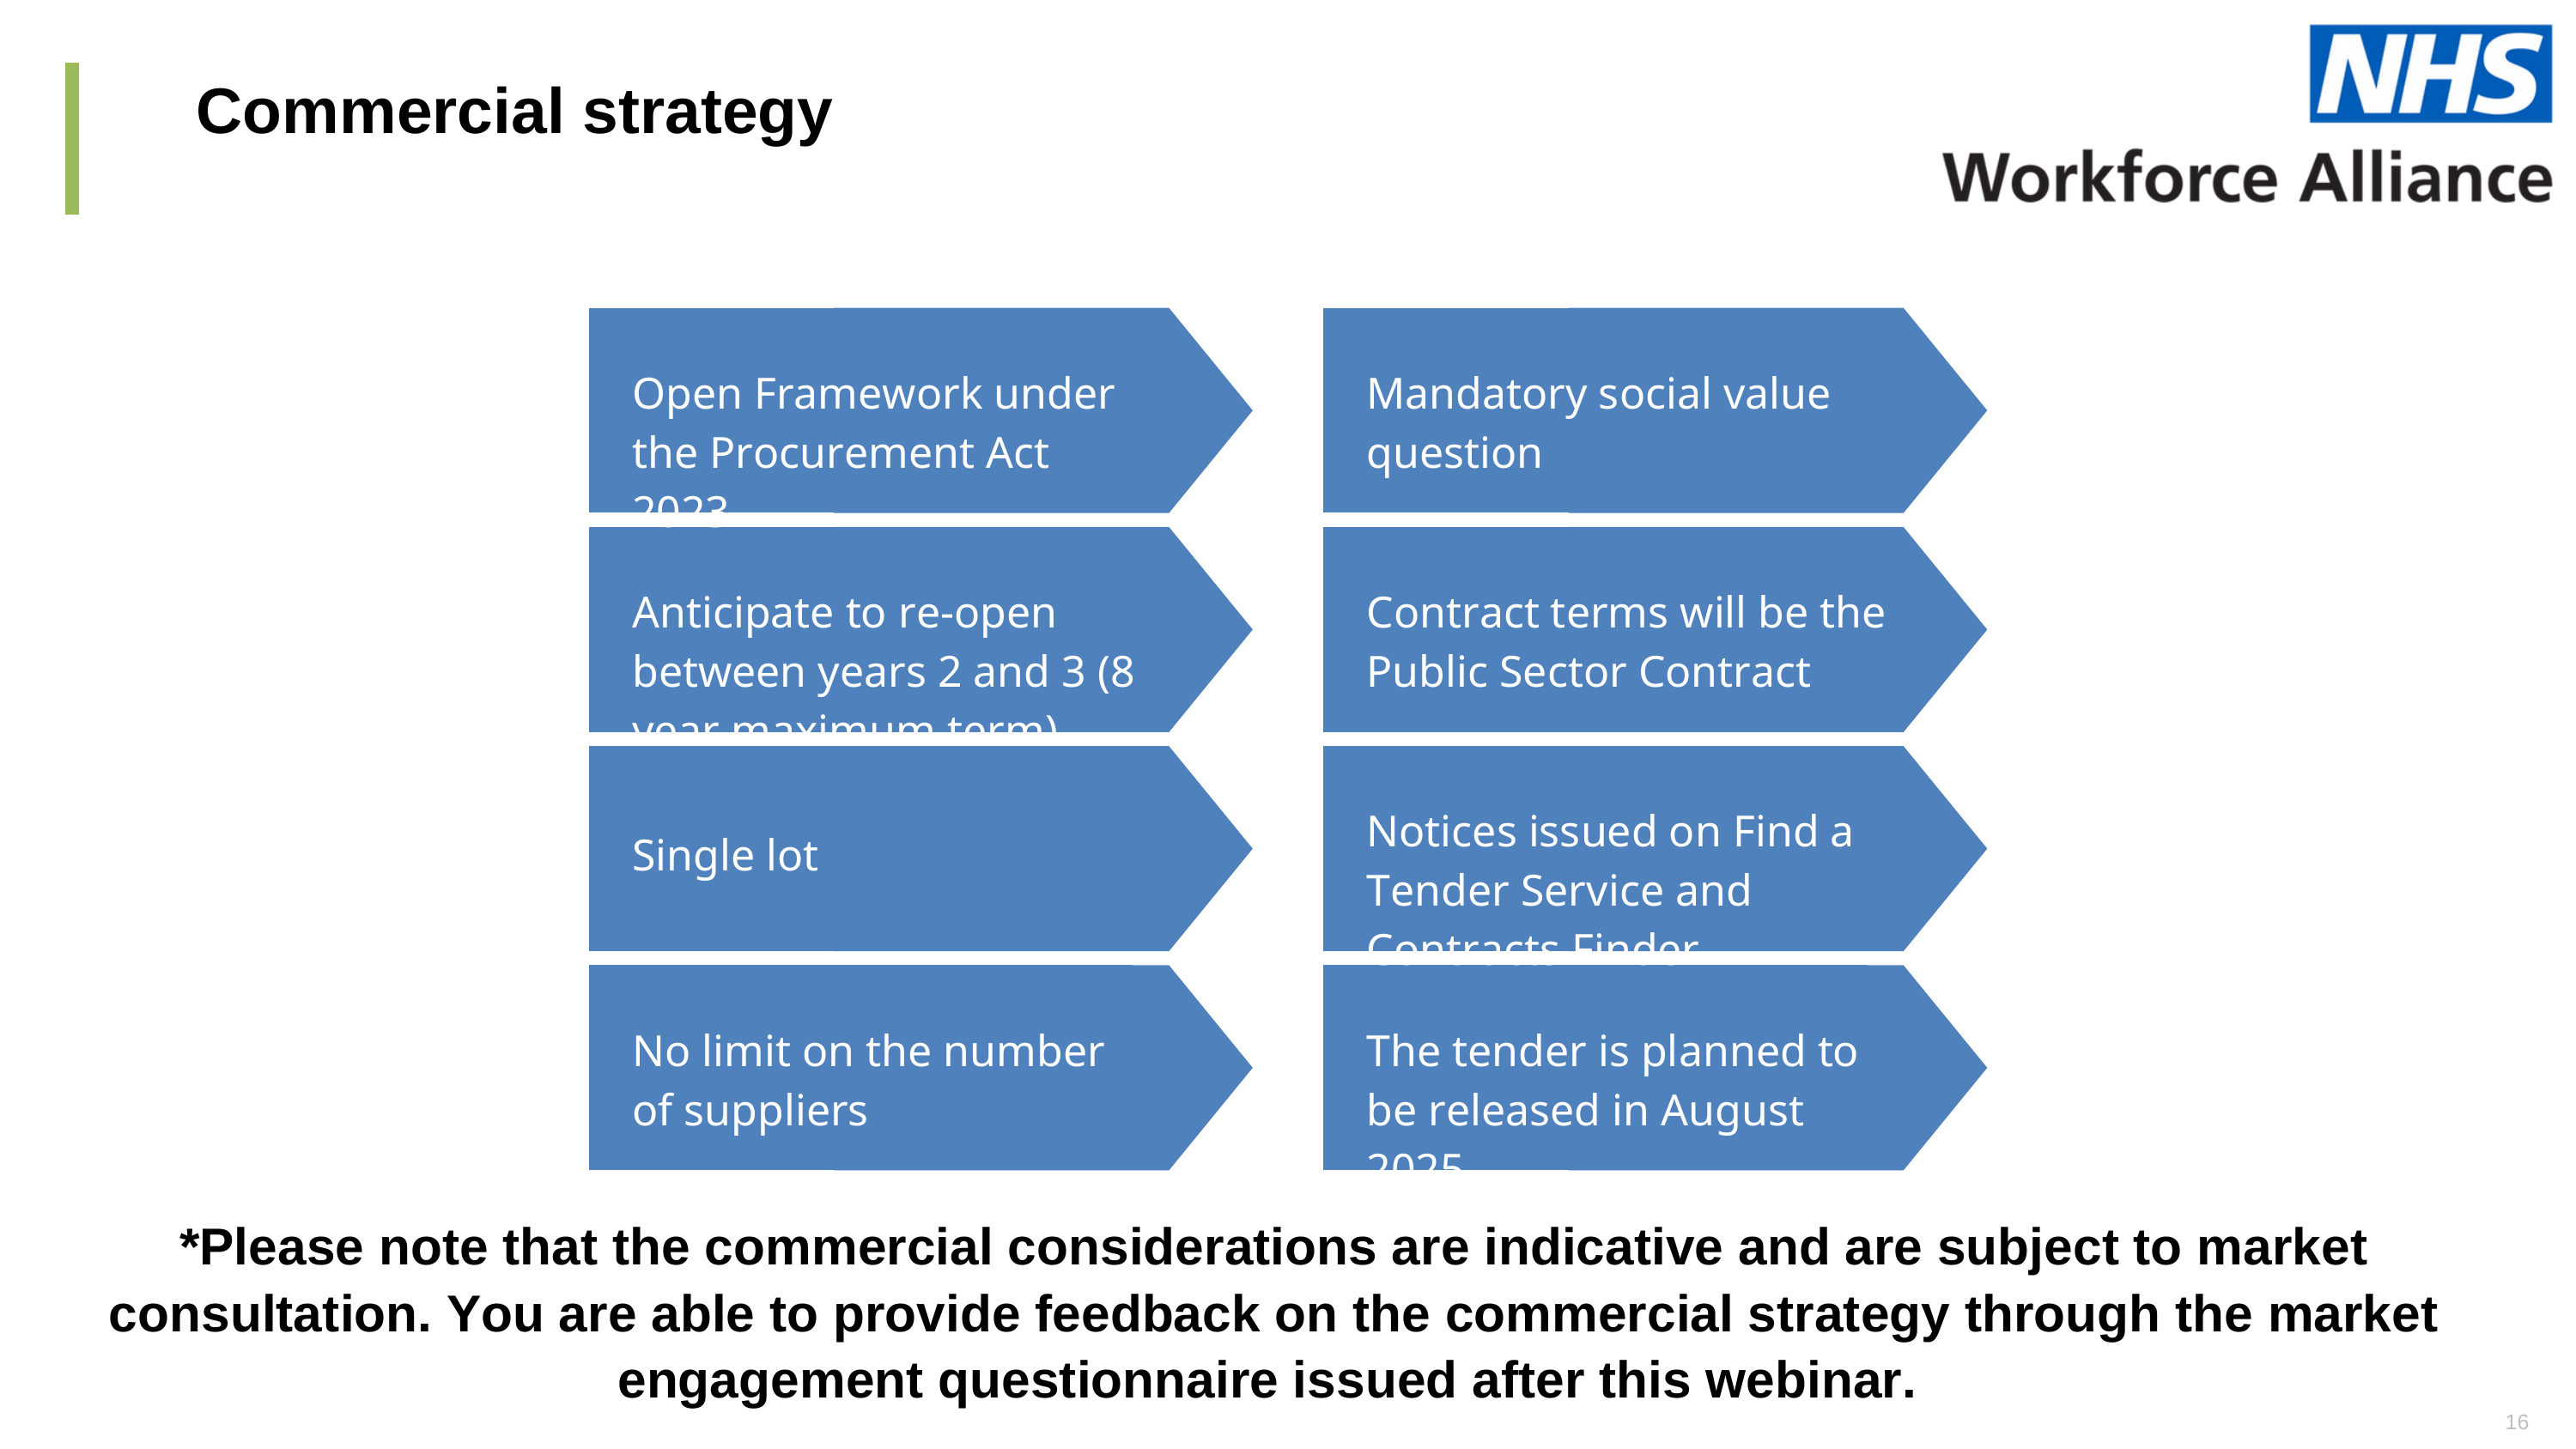

# Commercial strategy
Open Framework under the Procurement Act 2023
Mandatory social value question
Anticipate to re-open between years 2 and 3 (8 year maximum term)
Contract terms will be the Public Sector Contract
Single lot
Notices issued on Find a Tender Service and Contracts Finder
Lorem ipsum dolor sit amet at nec at adipiscing
Lorem ipsum dolor sit amet at nec at adipiscing
No limit on the number of suppliers
The tender is planned to be released in August 2025
*Please note that the commercial considerations are indicative and are subject to market consultation. You are able to provide feedback on the commercial strategy through the market engagement questionnaire issued after this webinar.